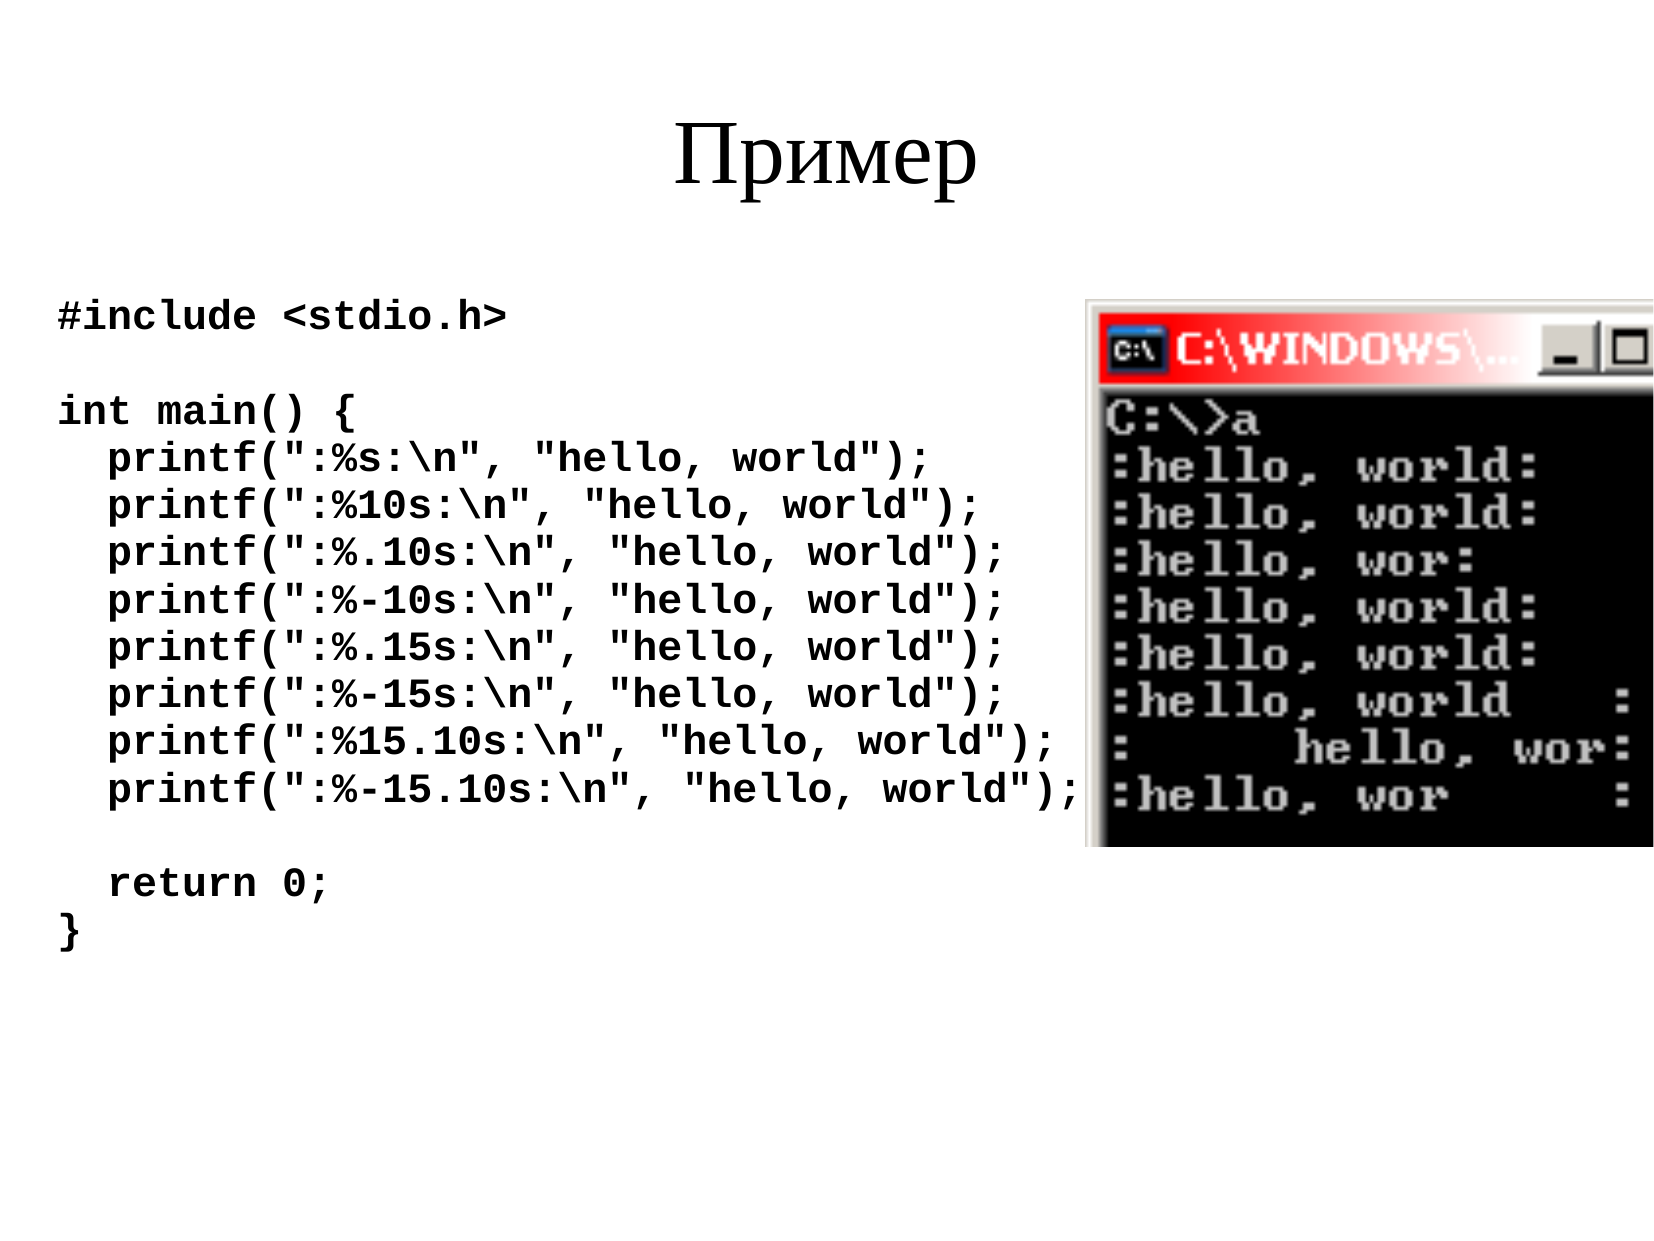

# Пример
#include <stdio.h>
int main() {
 printf(":%s:\n", "hello, world");
 printf(":%10s:\n", "hello, world");
 printf(":%.10s:\n", "hello, world");
 printf(":%-10s:\n", "hello, world");
 printf(":%.15s:\n", "hello, world");
 printf(":%-15s:\n", "hello, world");
 printf(":%15.10s:\n", "hello, world");
 printf(":%-15.10s:\n", "hello, world");
 return 0;
}